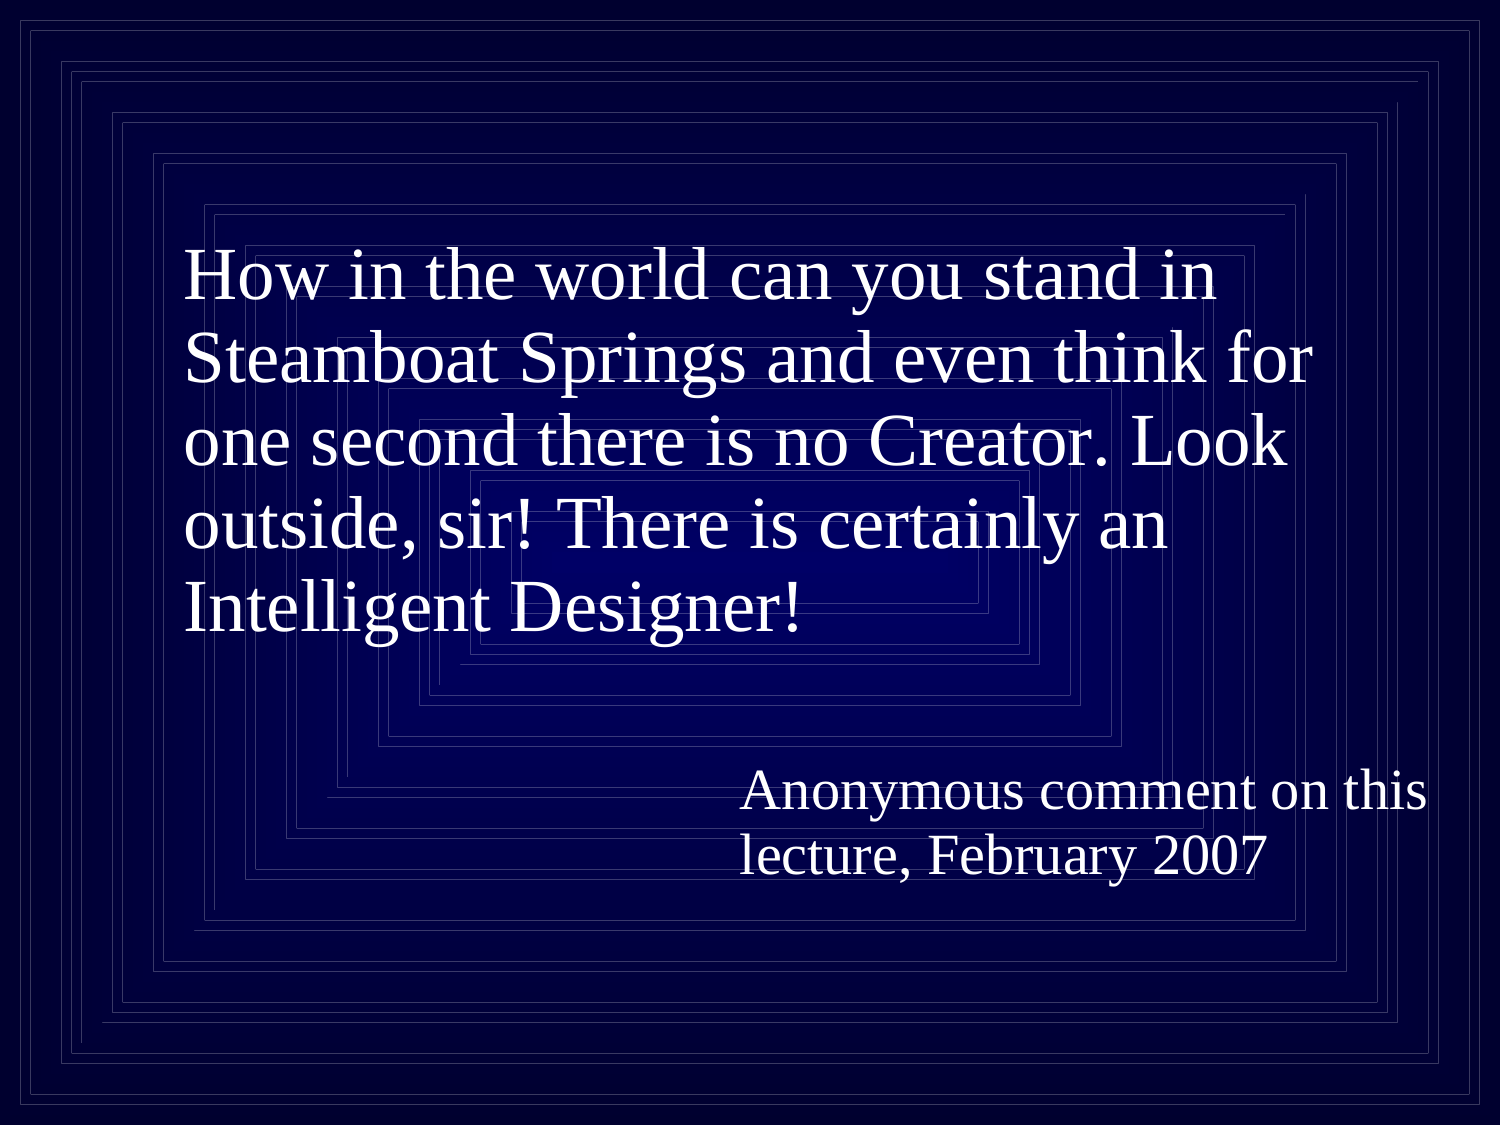

# How in the world can you stand in Steamboat Springs and even think for one second there is no Creator. Look outside, sir! There is certainly an Intelligent Designer!
Anonymous comment on this lecture, February 2007